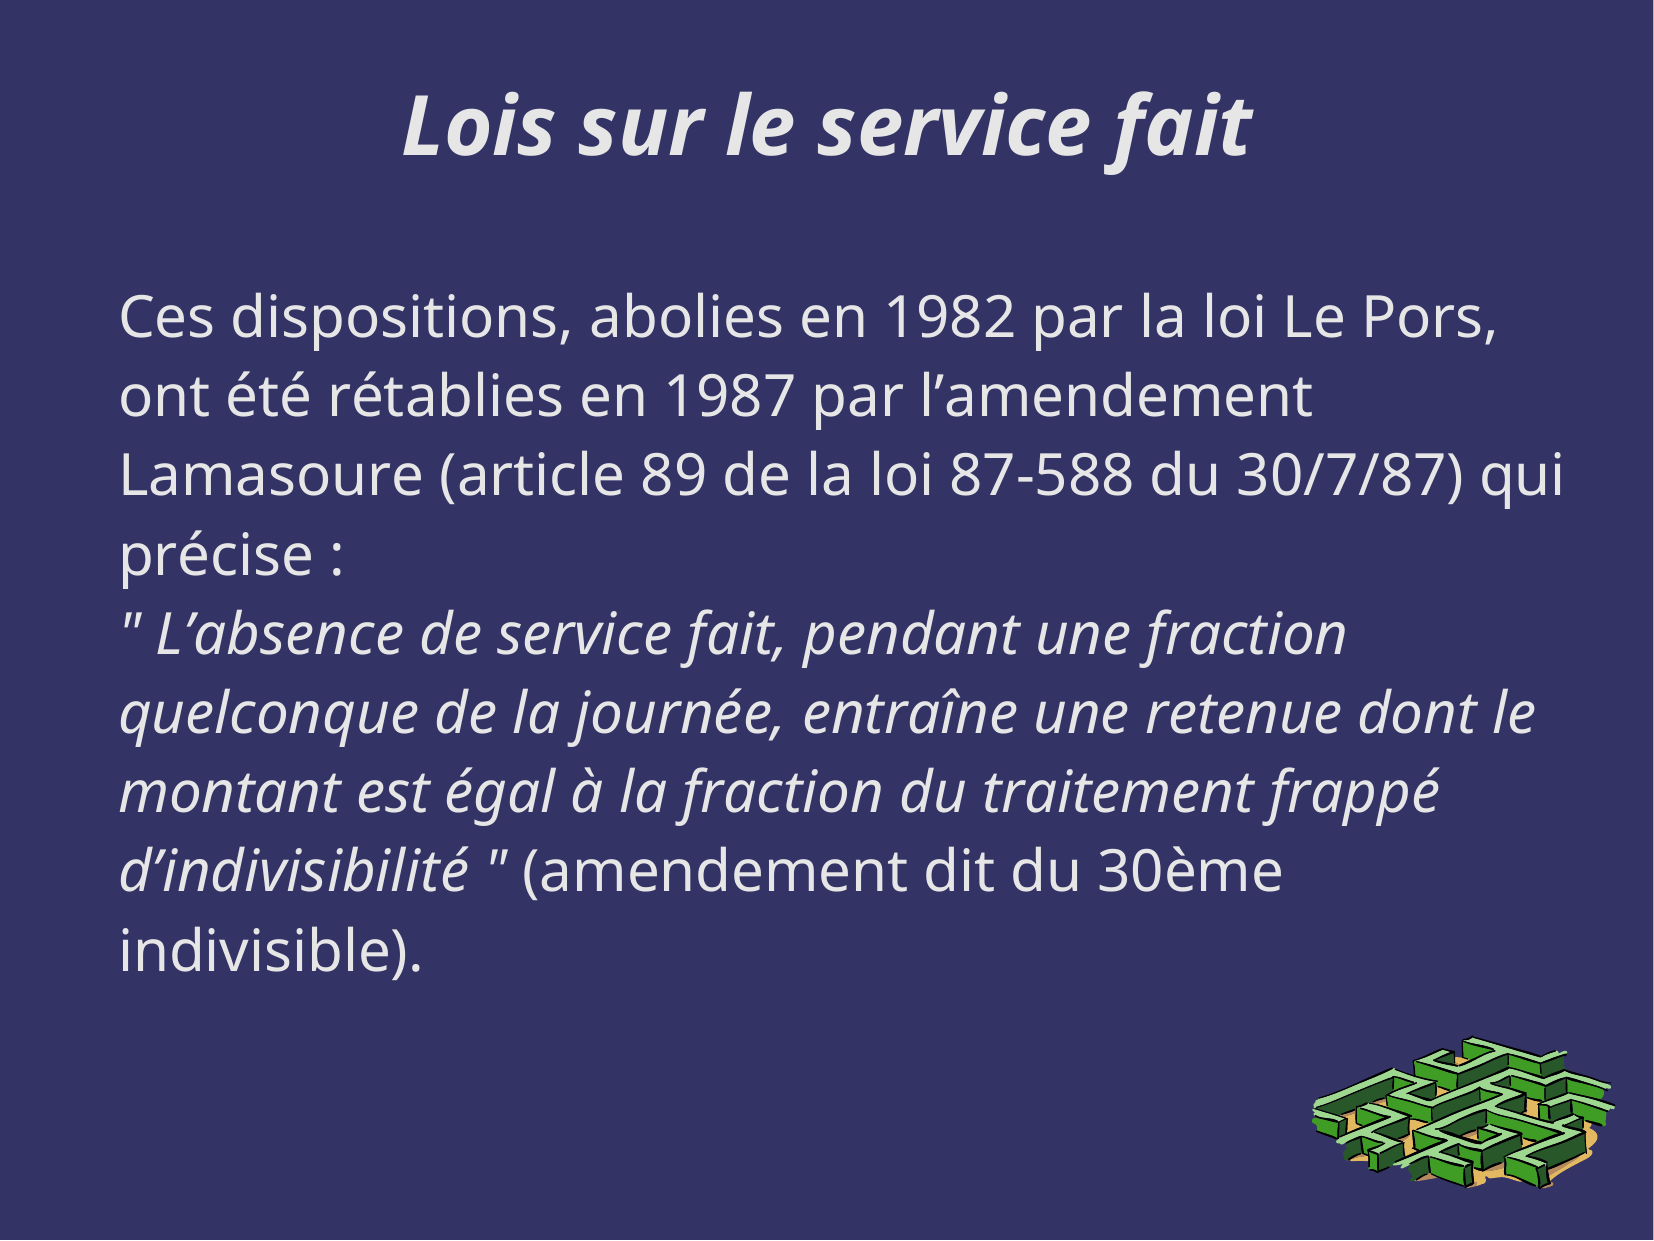

# Lois sur le service fait
Ces dispositions, abolies en 1982 par la loi Le Pors, ont été rétablies en 1987 par l’amendement Lamasoure (article 89 de la loi 87-588 du 30/7/87) qui précise :
" L’absence de service fait, pendant une fraction quelconque de la journée, entraîne une retenue dont le montant est égal à la fraction du traitement frappé d’indivisibilité " (amendement dit du 30ème indivisible).